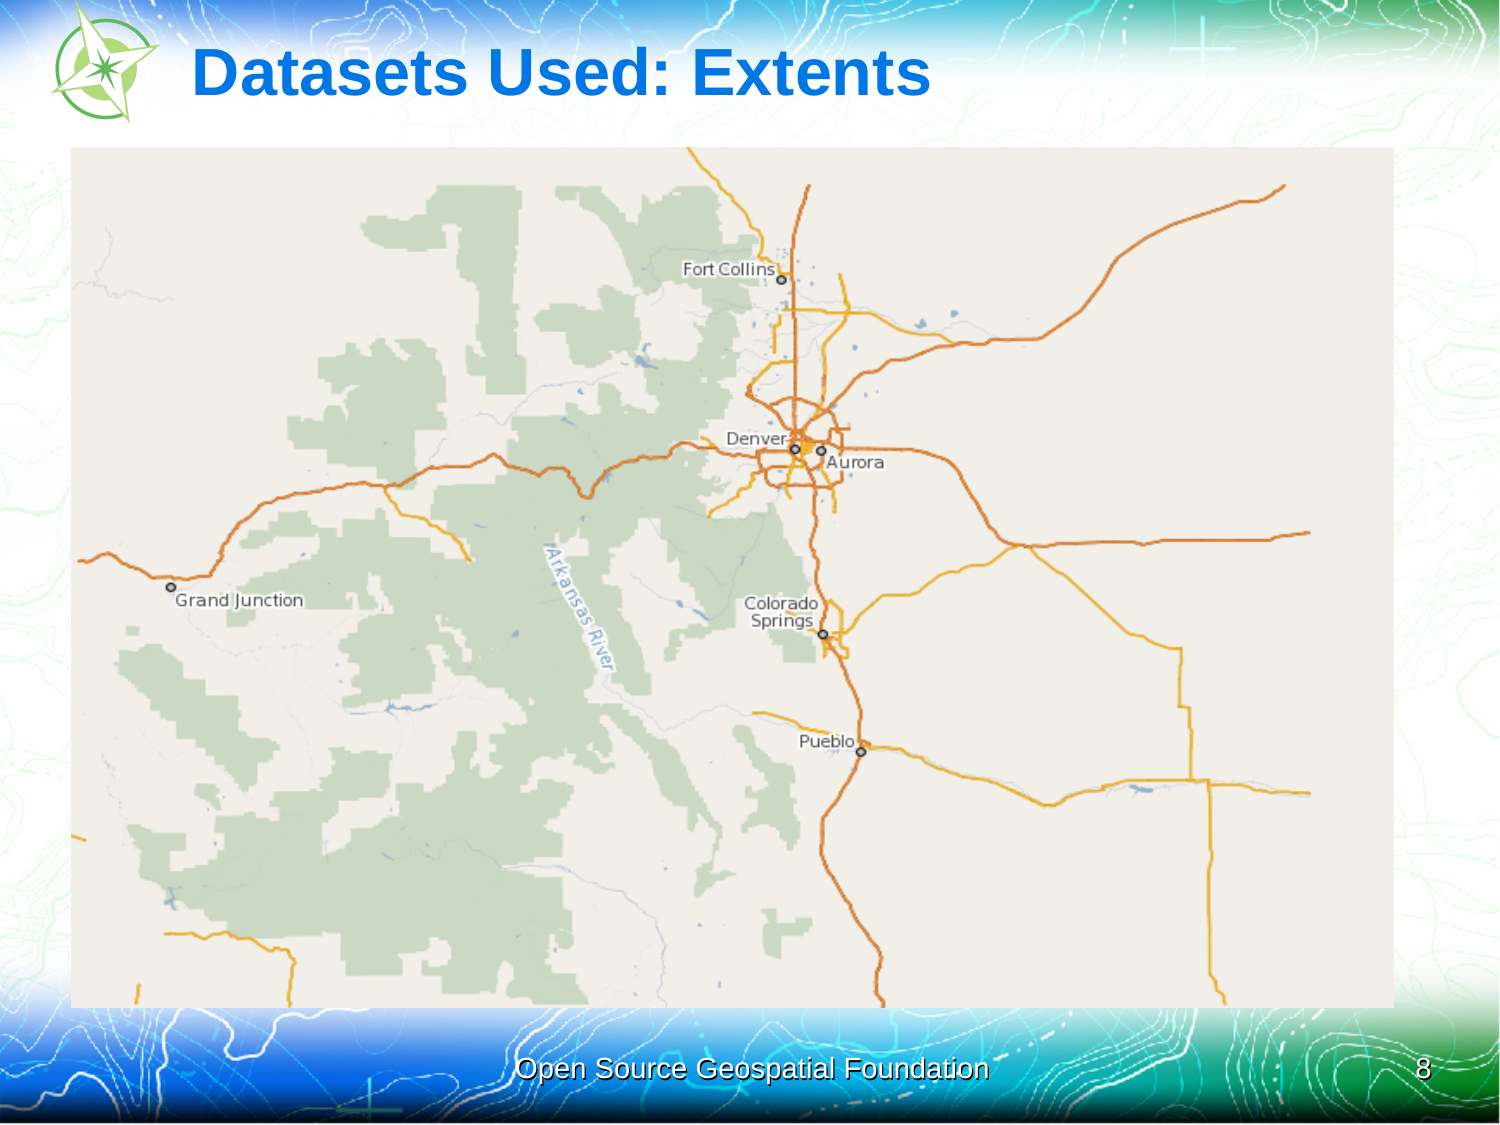

# Datasets Used: Extents
Open Source Geospatial Foundation